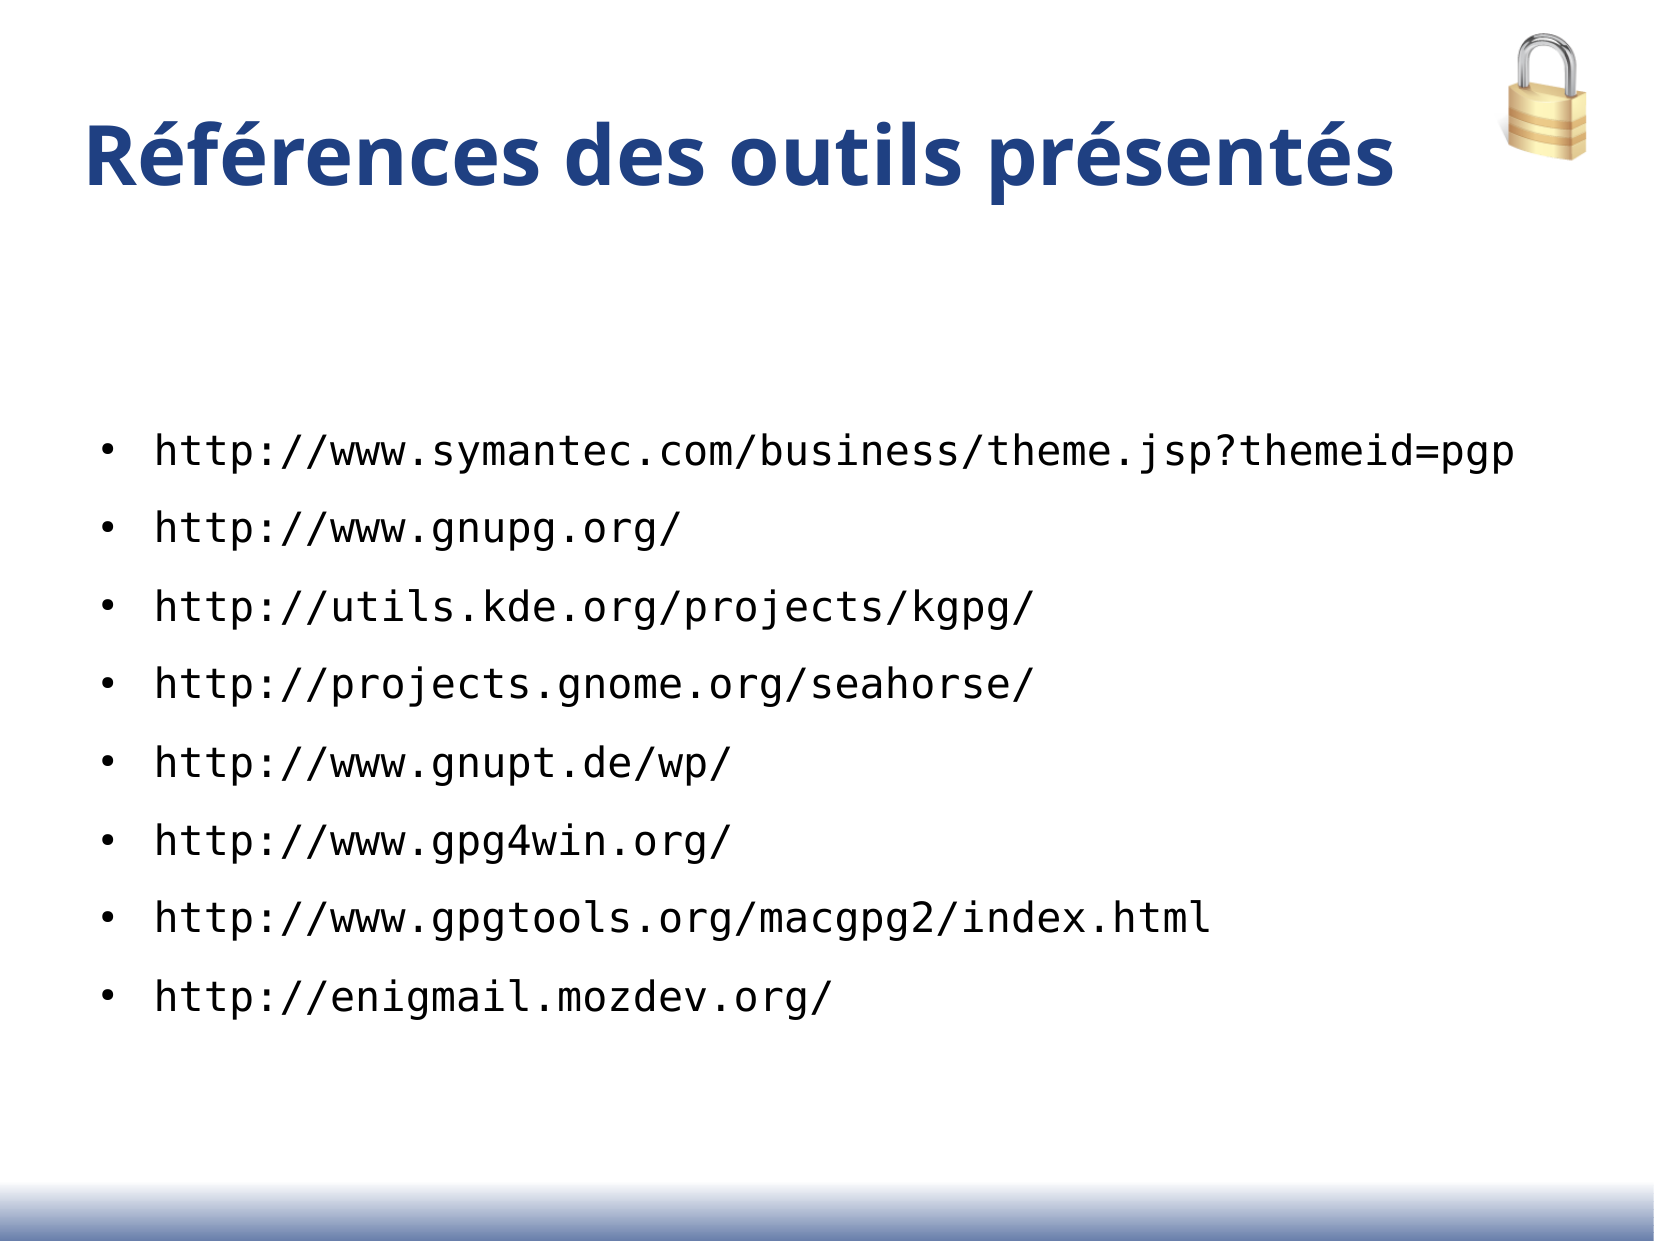

# Références des outils présentés
http://www.symantec.com/business/theme.jsp?themeid=pgp
http://www.gnupg.org/
http://utils.kde.org/projects/kgpg/
http://projects.gnome.org/seahorse/
http://www.gnupt.de/wp/
http://www.gpg4win.org/
http://www.gpgtools.org/macgpg2/index.html
http://enigmail.mozdev.org/